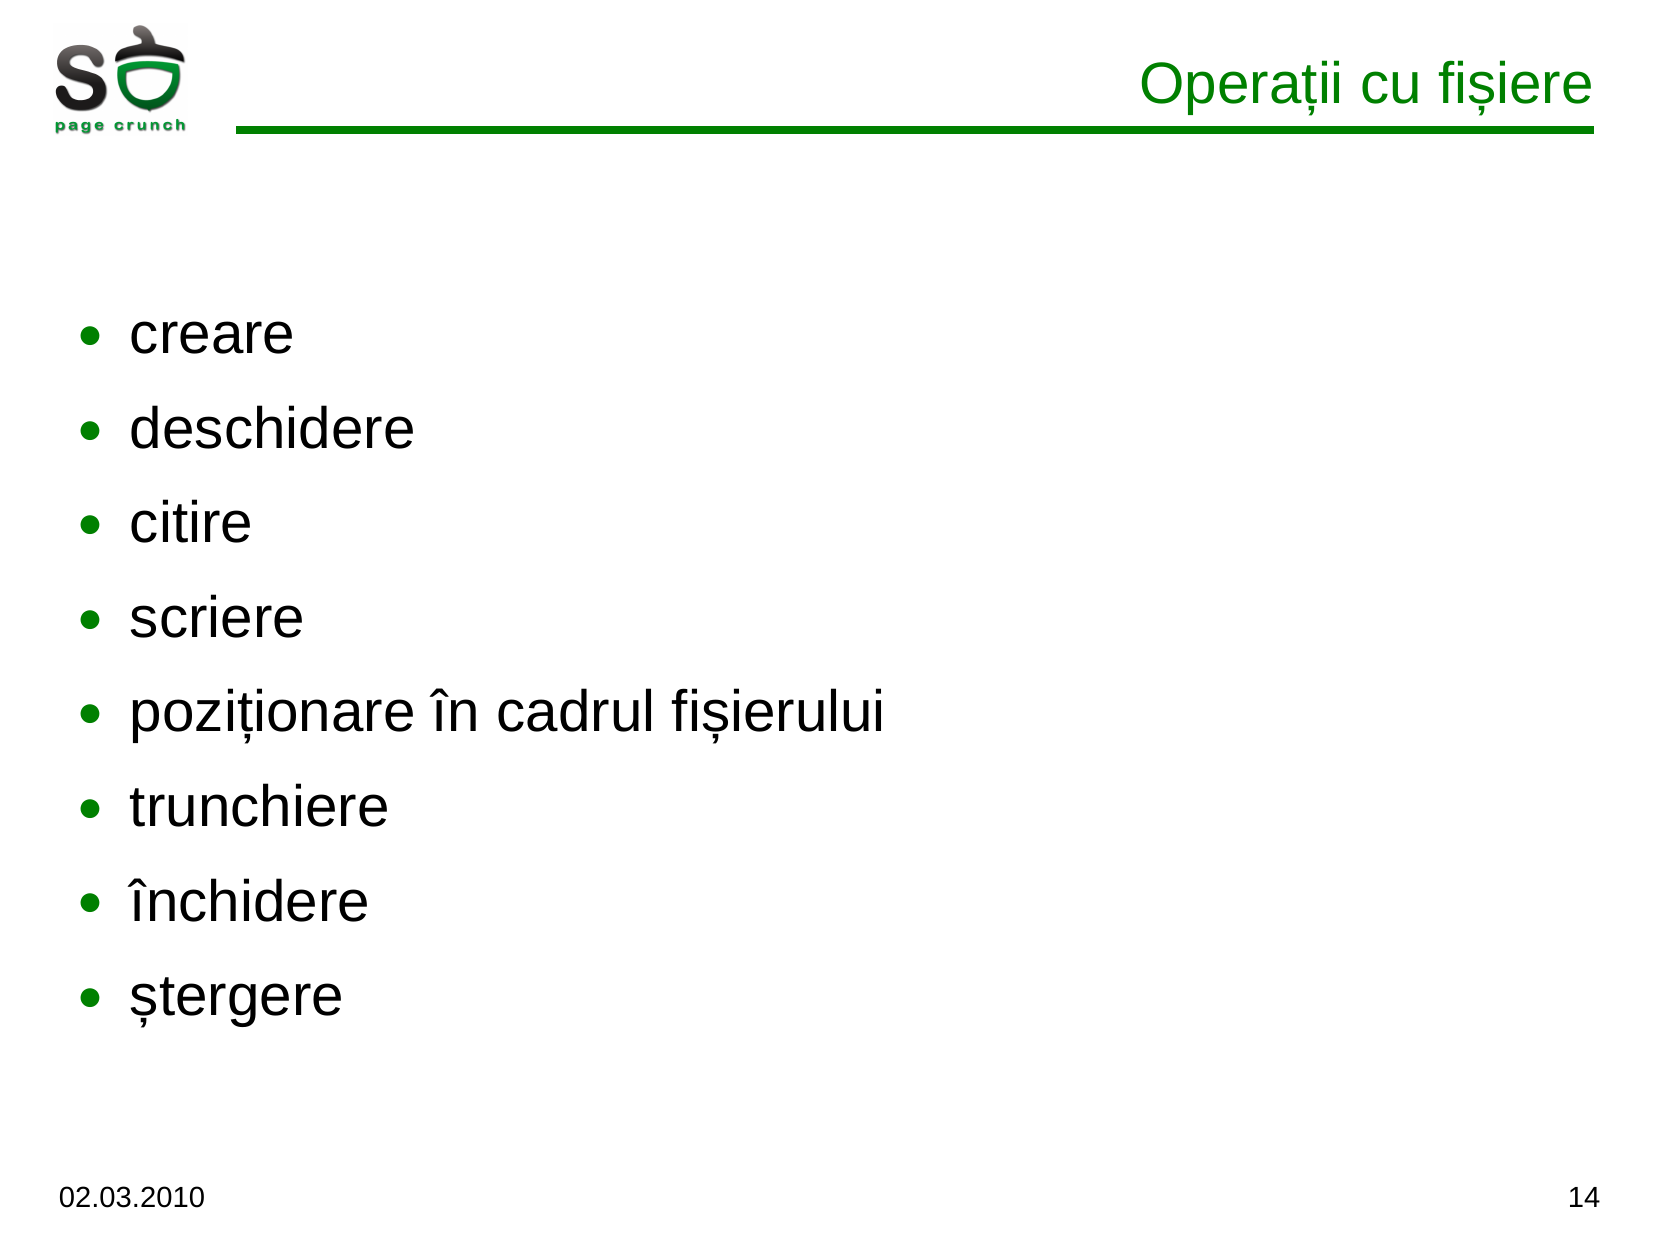

# Operații cu fișiere
creare
deschidere
citire
scriere
poziționare în cadrul fișierului
trunchiere
închidere
ștergere
02.03.2010
14